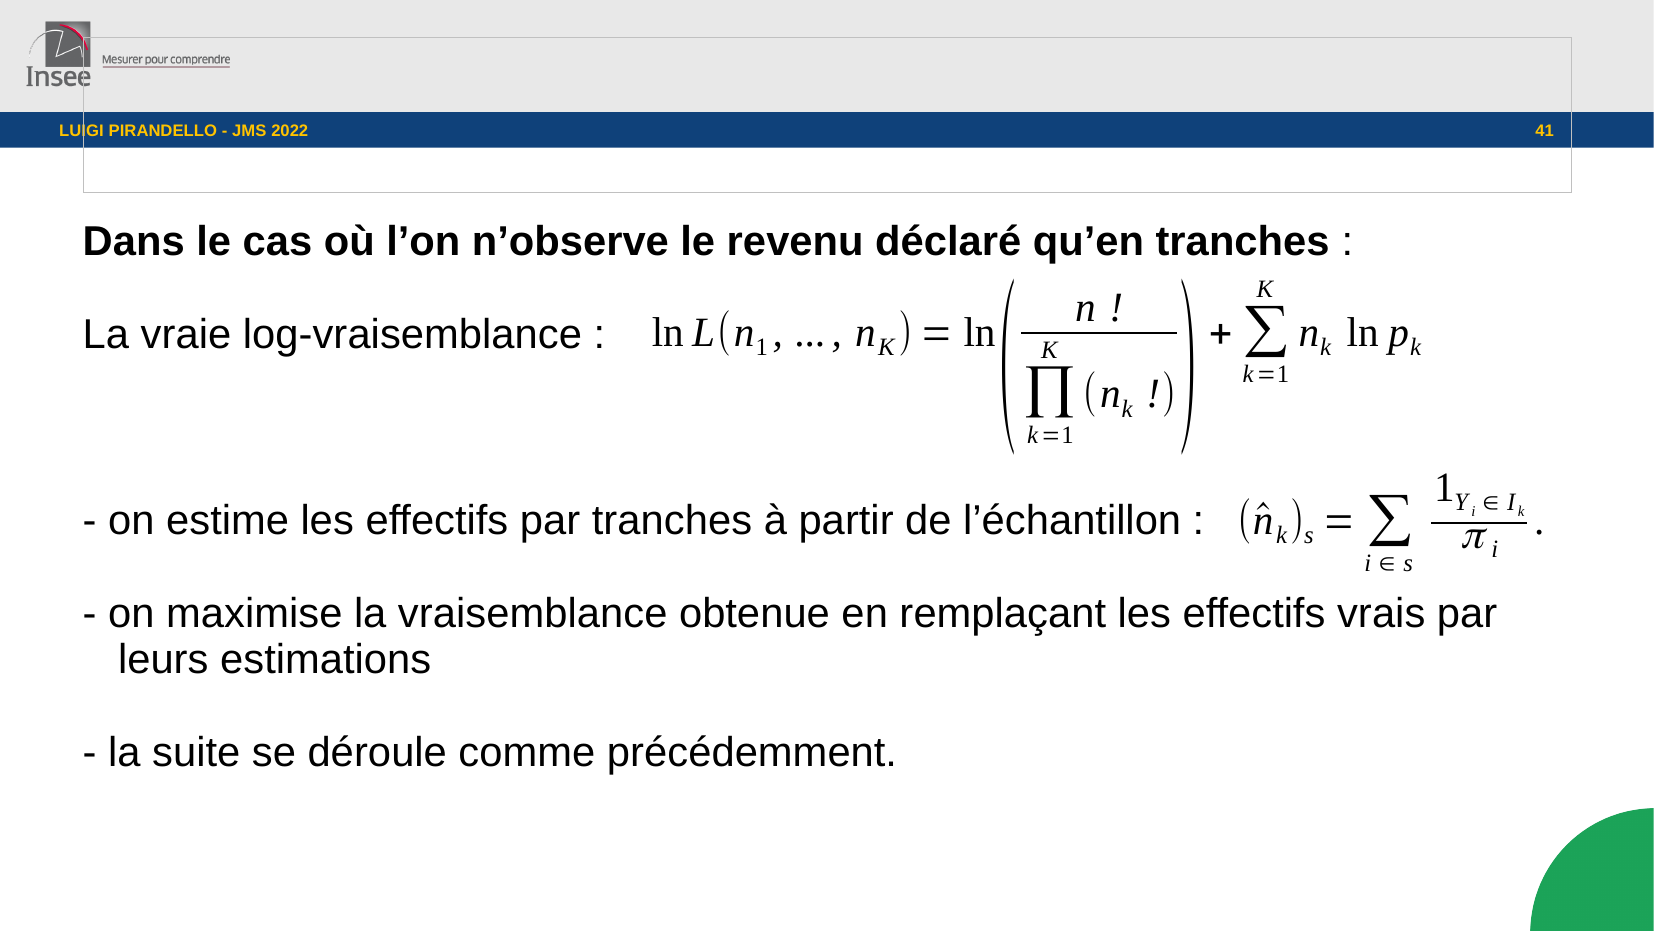

LUIGI PIRANDELLO - JMS 2022
41
Dans le cas où l’on n’observe le revenu déclaré qu’en tranches :
La vraie log-vraisemblance :
- on estime les effectifs par tranches à partir de l’échantillon :
- on maximise la vraisemblance obtenue en remplaçant les effectifs vrais par leurs estimations
- la suite se déroule comme précédemment.